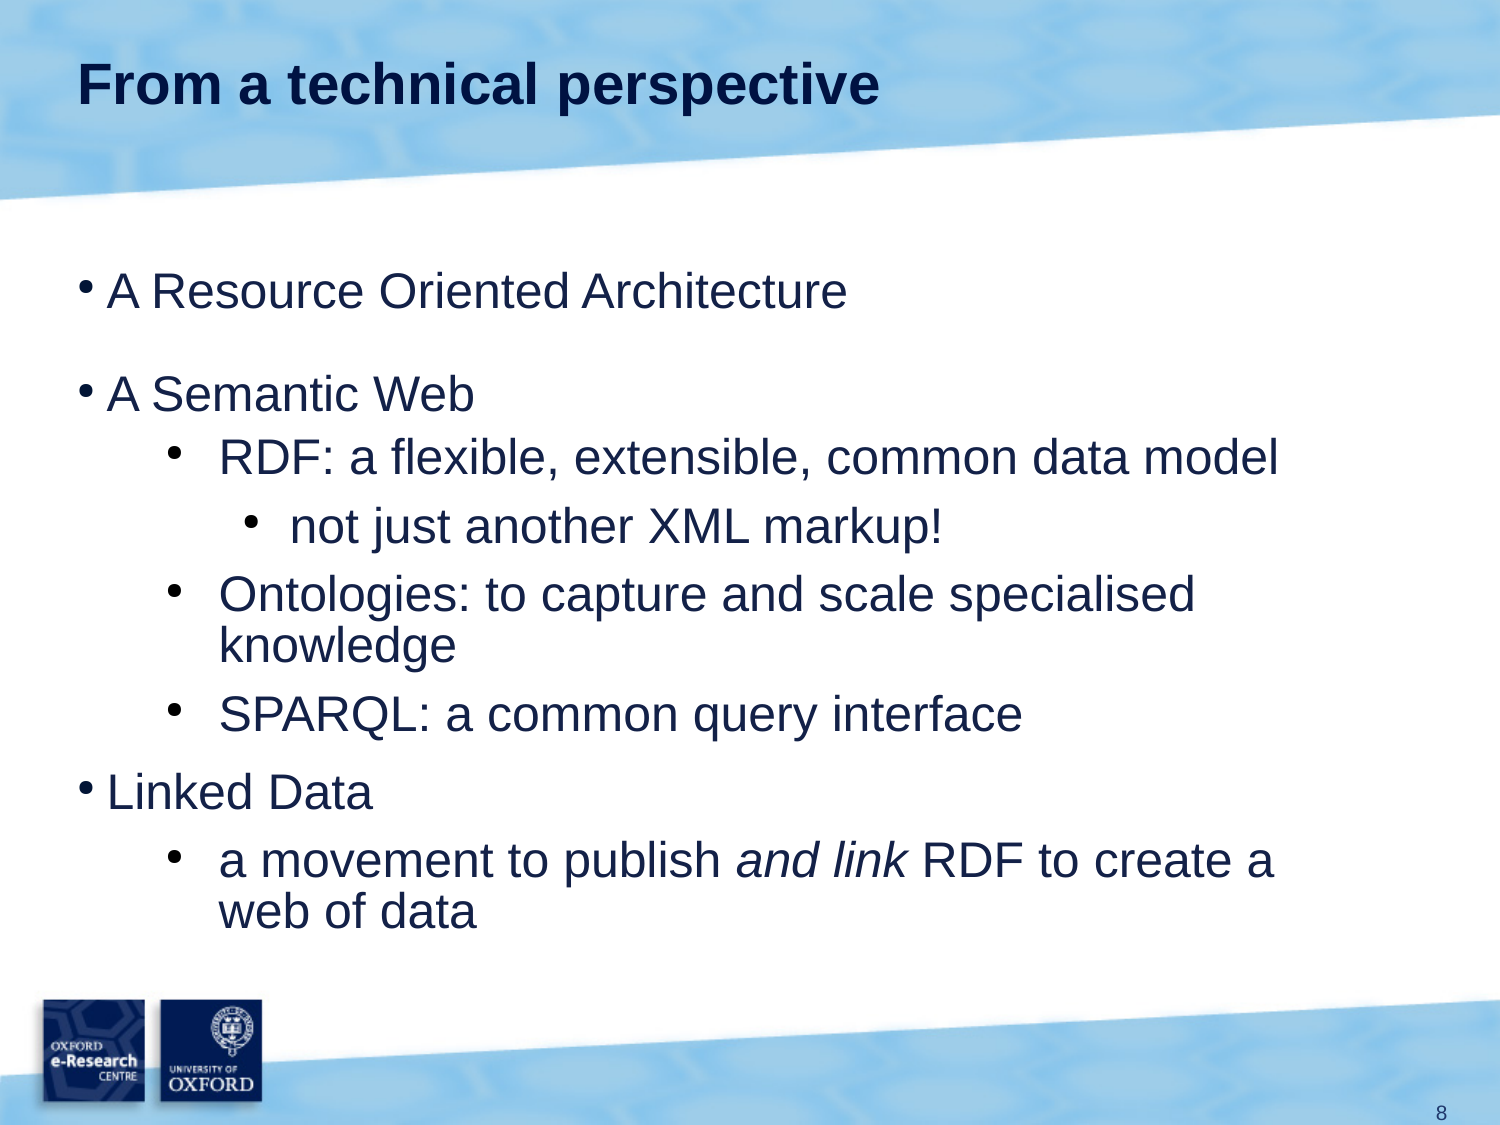

# From a technical perspective
A Resource Oriented Architecture
A Semantic Web
RDF: a flexible, extensible, common data model
not just another XML markup!
Ontologies: to capture and scale specialised knowledge
SPARQL: a common query interface
Linked Data
a movement to publish and link RDF to create a web of data